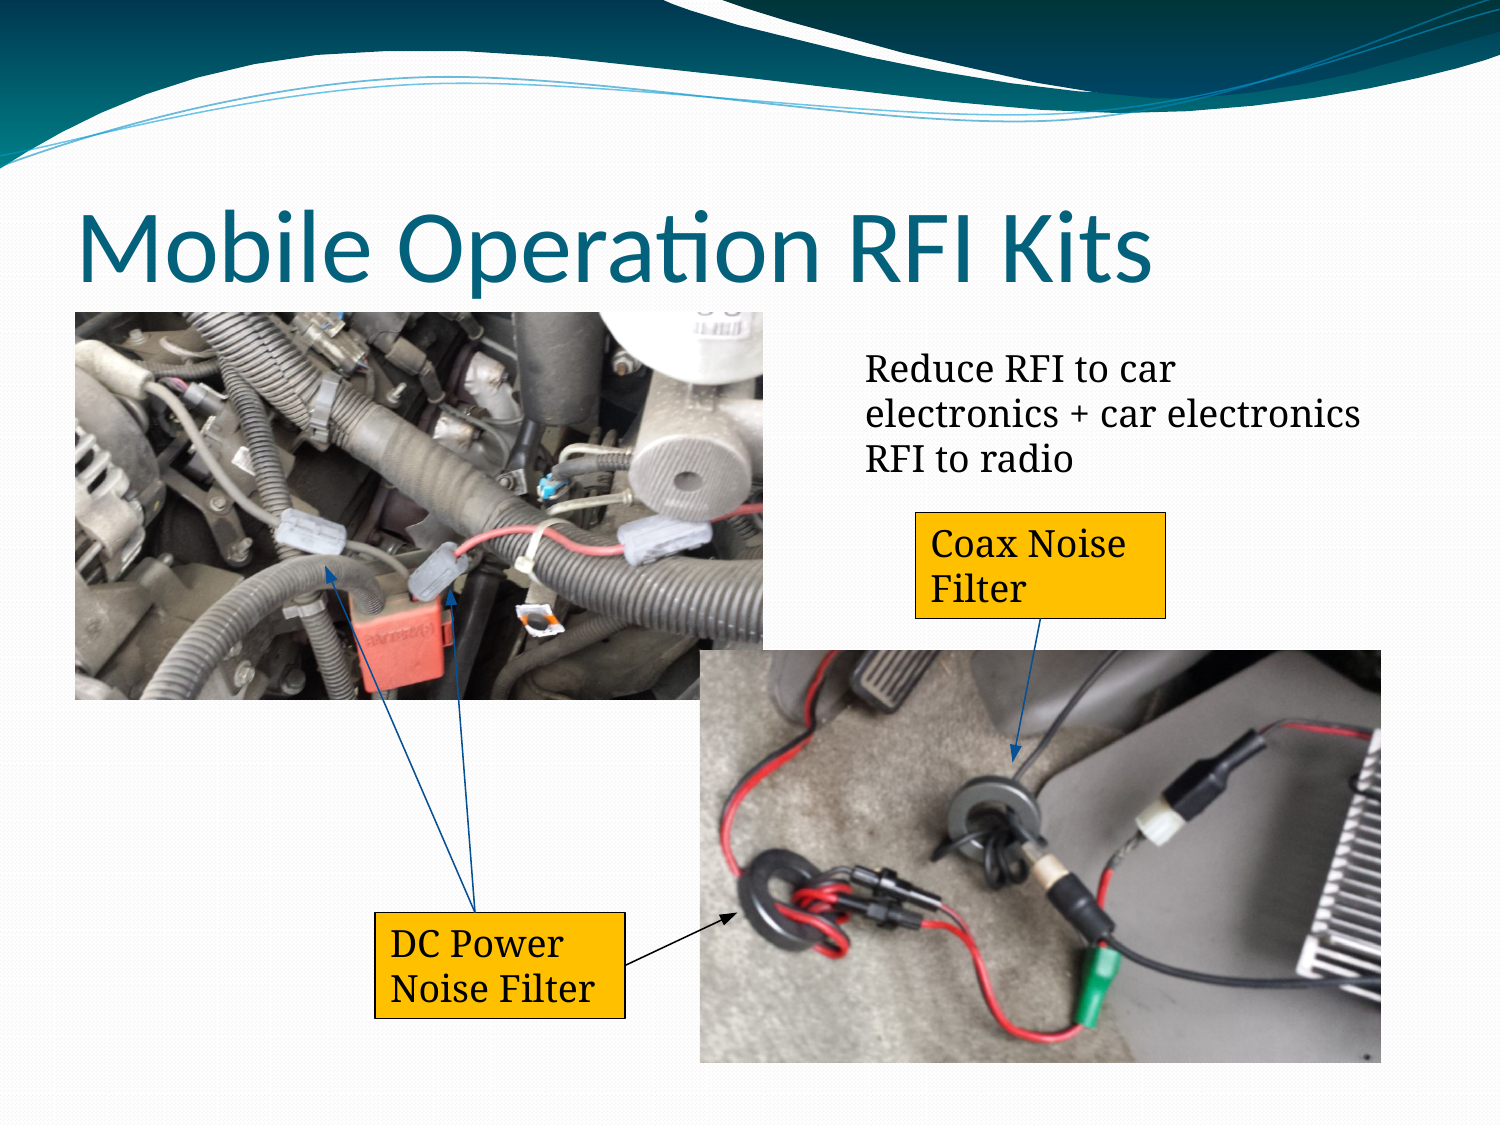

# Mobile Operation RFI Kits
Reduce RFI to car electronics + car electronics RFI to radio
Coax Noise Filter
DC Power Noise Filter